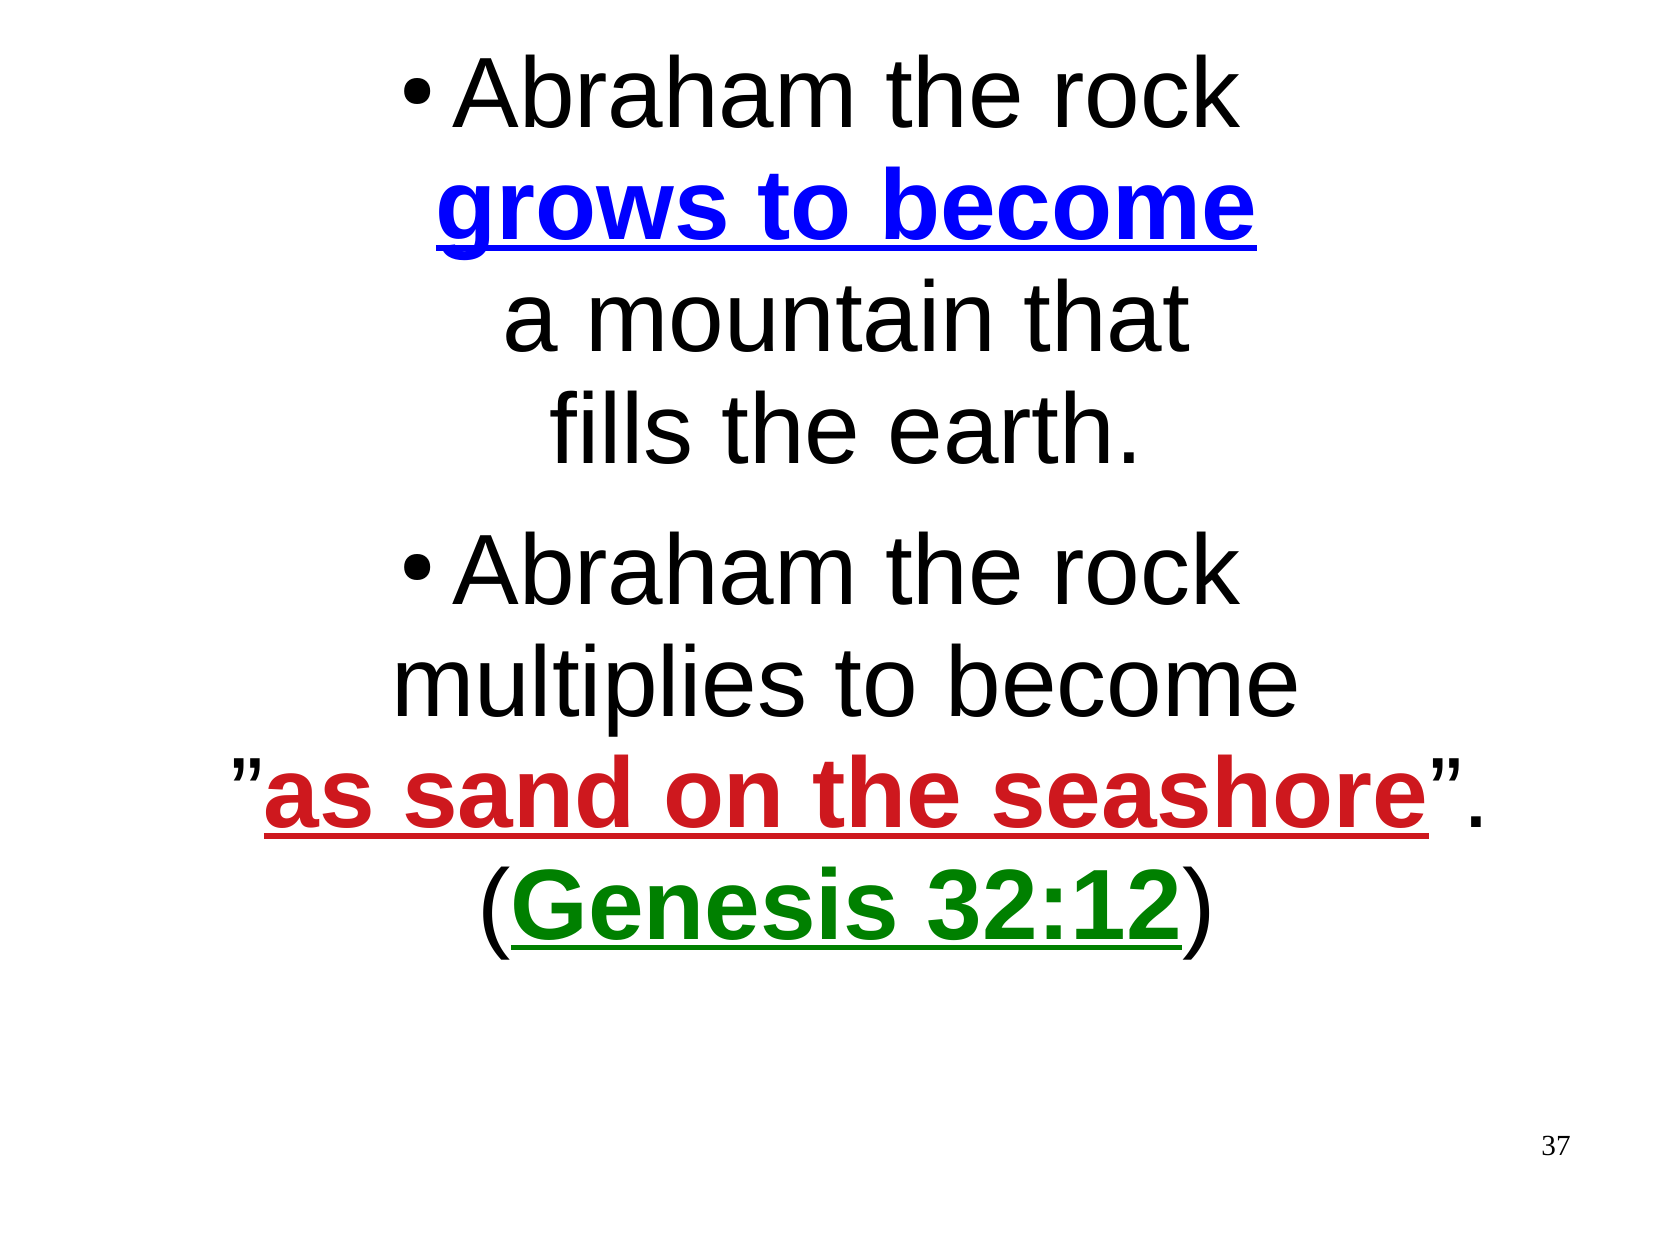

# Abraham the rock grows to become a mountain that fills the earth.
Abraham the rock
multiplies to become
”as sand on the seashore”.
(Genesis 32:12)
37